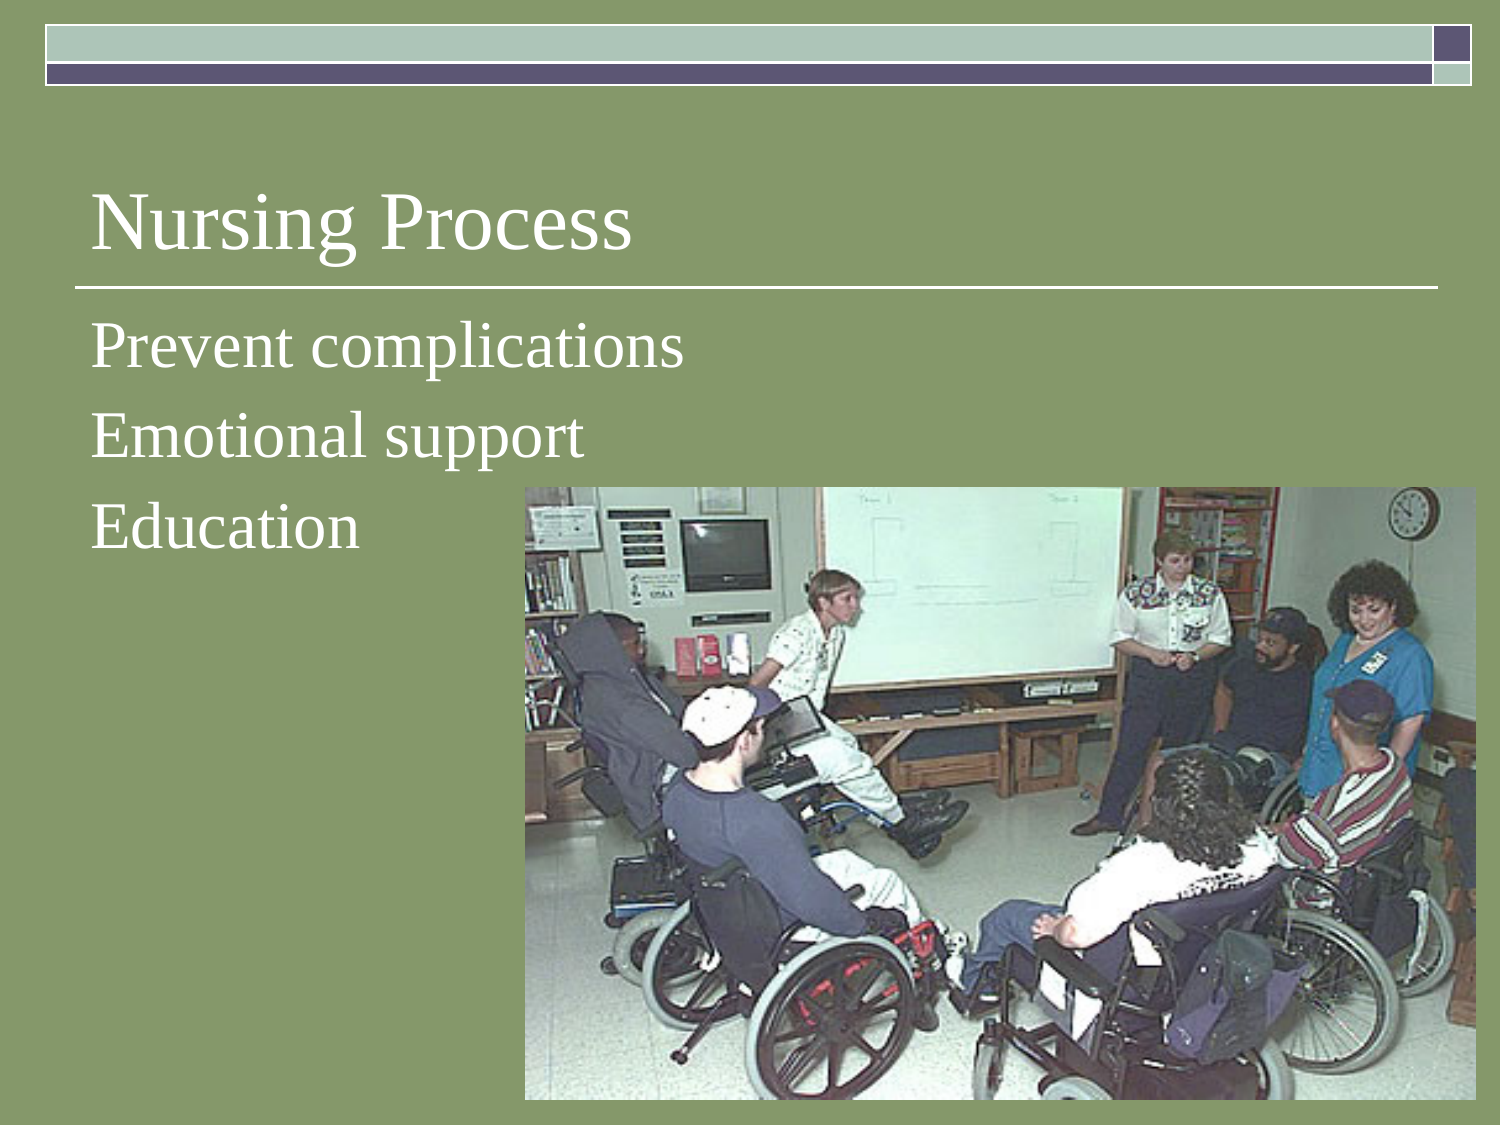

# Nursing Process
Prevent complications
Emotional support
Education